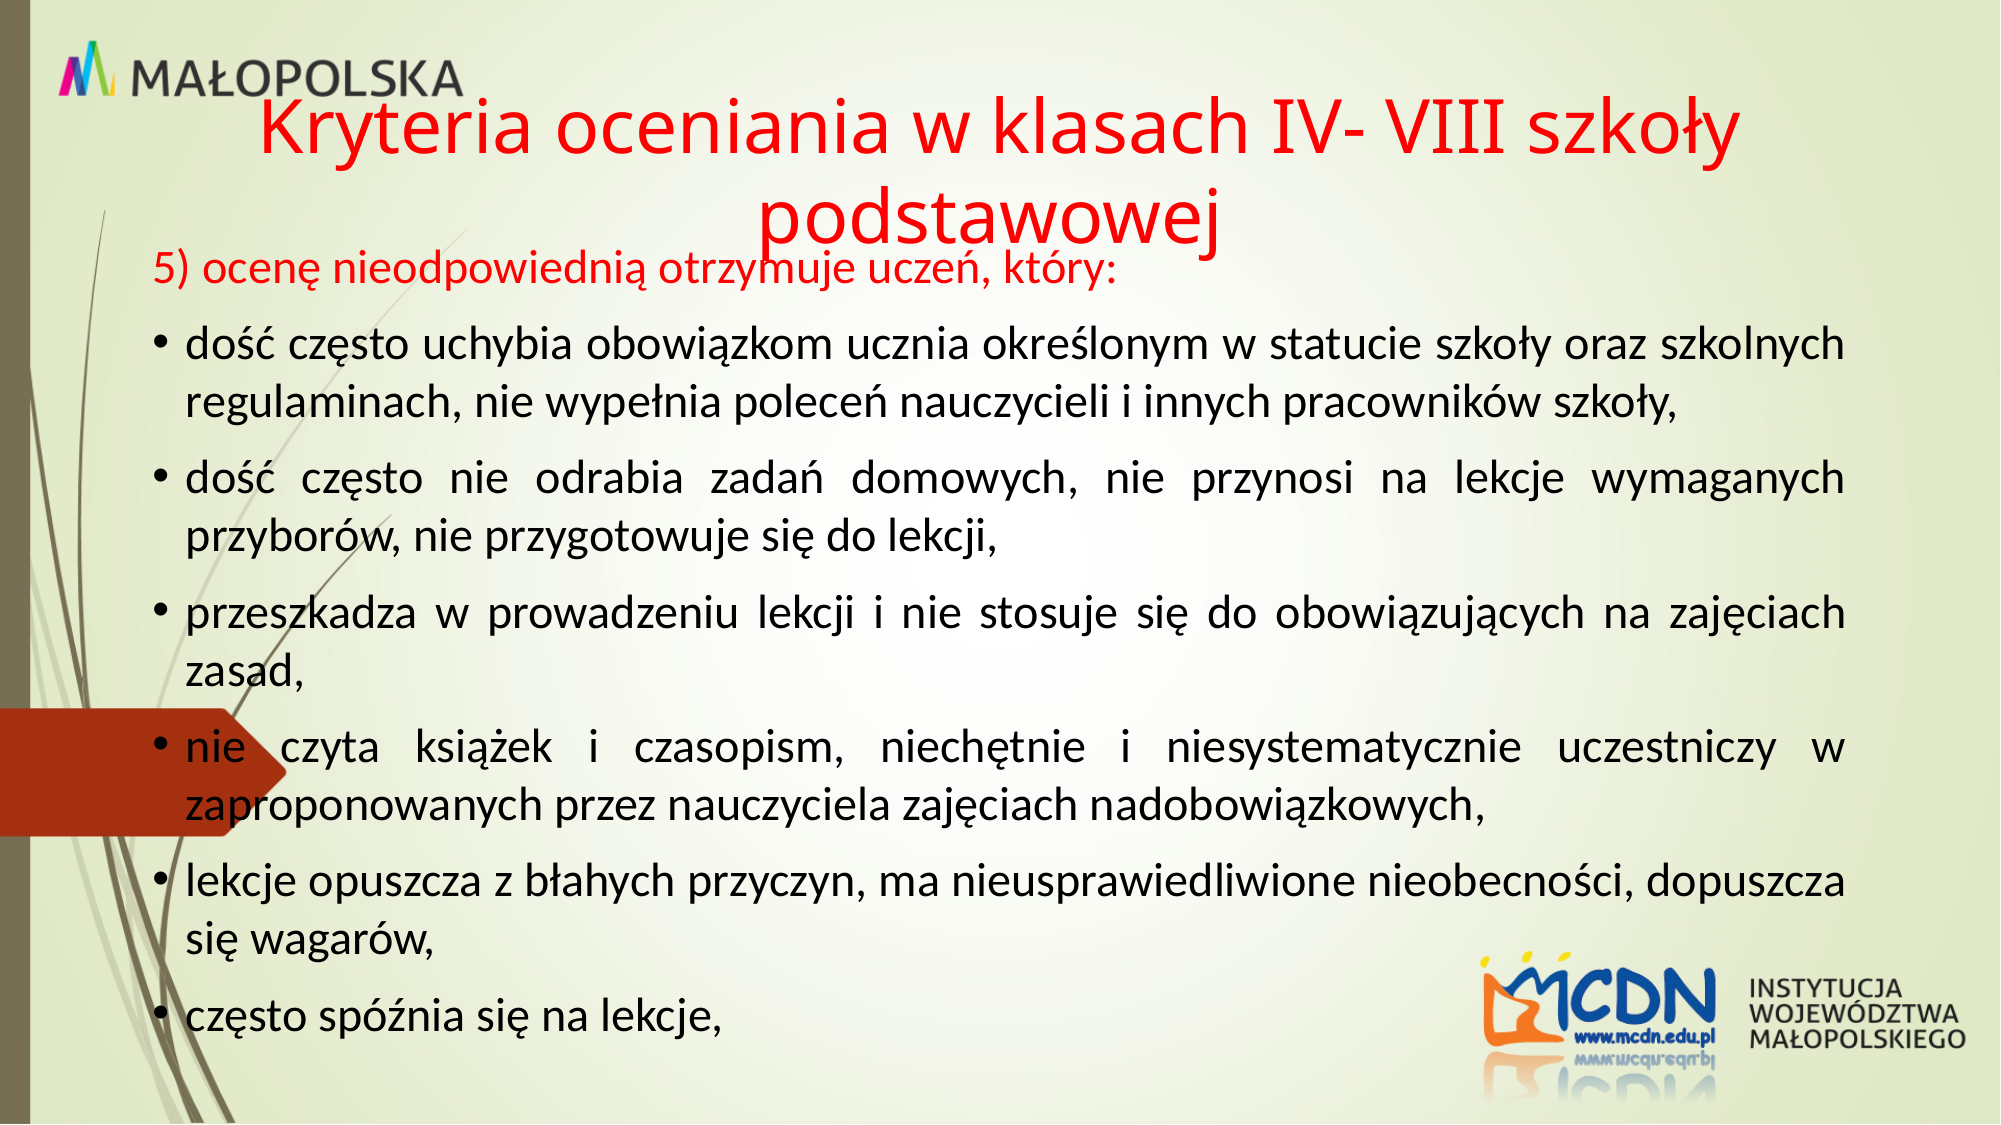

# Kryteria oceniania w klasach IV- VIII szkoły podstawowej
5) ocenę nieodpowiednią otrzymuje uczeń, który:
dość często uchybia obowiązkom ucznia określonym w statucie szkoły oraz szkolnych regulaminach, nie wypełnia poleceń nauczycieli i innych pracowników szkoły,
dość często nie odrabia zadań domowych, nie przynosi na lekcje wymaganych przyborów, nie przygotowuje się do lekcji,
przeszkadza w prowadzeniu lekcji i nie stosuje się do obowiązujących na zajęciach zasad,
nie czyta książek i czasopism, niechętnie i niesystematycznie uczestniczy w zaproponowanych przez nauczyciela zajęciach nadobowiązkowych,
lekcje opuszcza z błahych przyczyn, ma nieusprawiedliwione nieobecności, dopuszcza się wagarów,
często spóźnia się na lekcje,